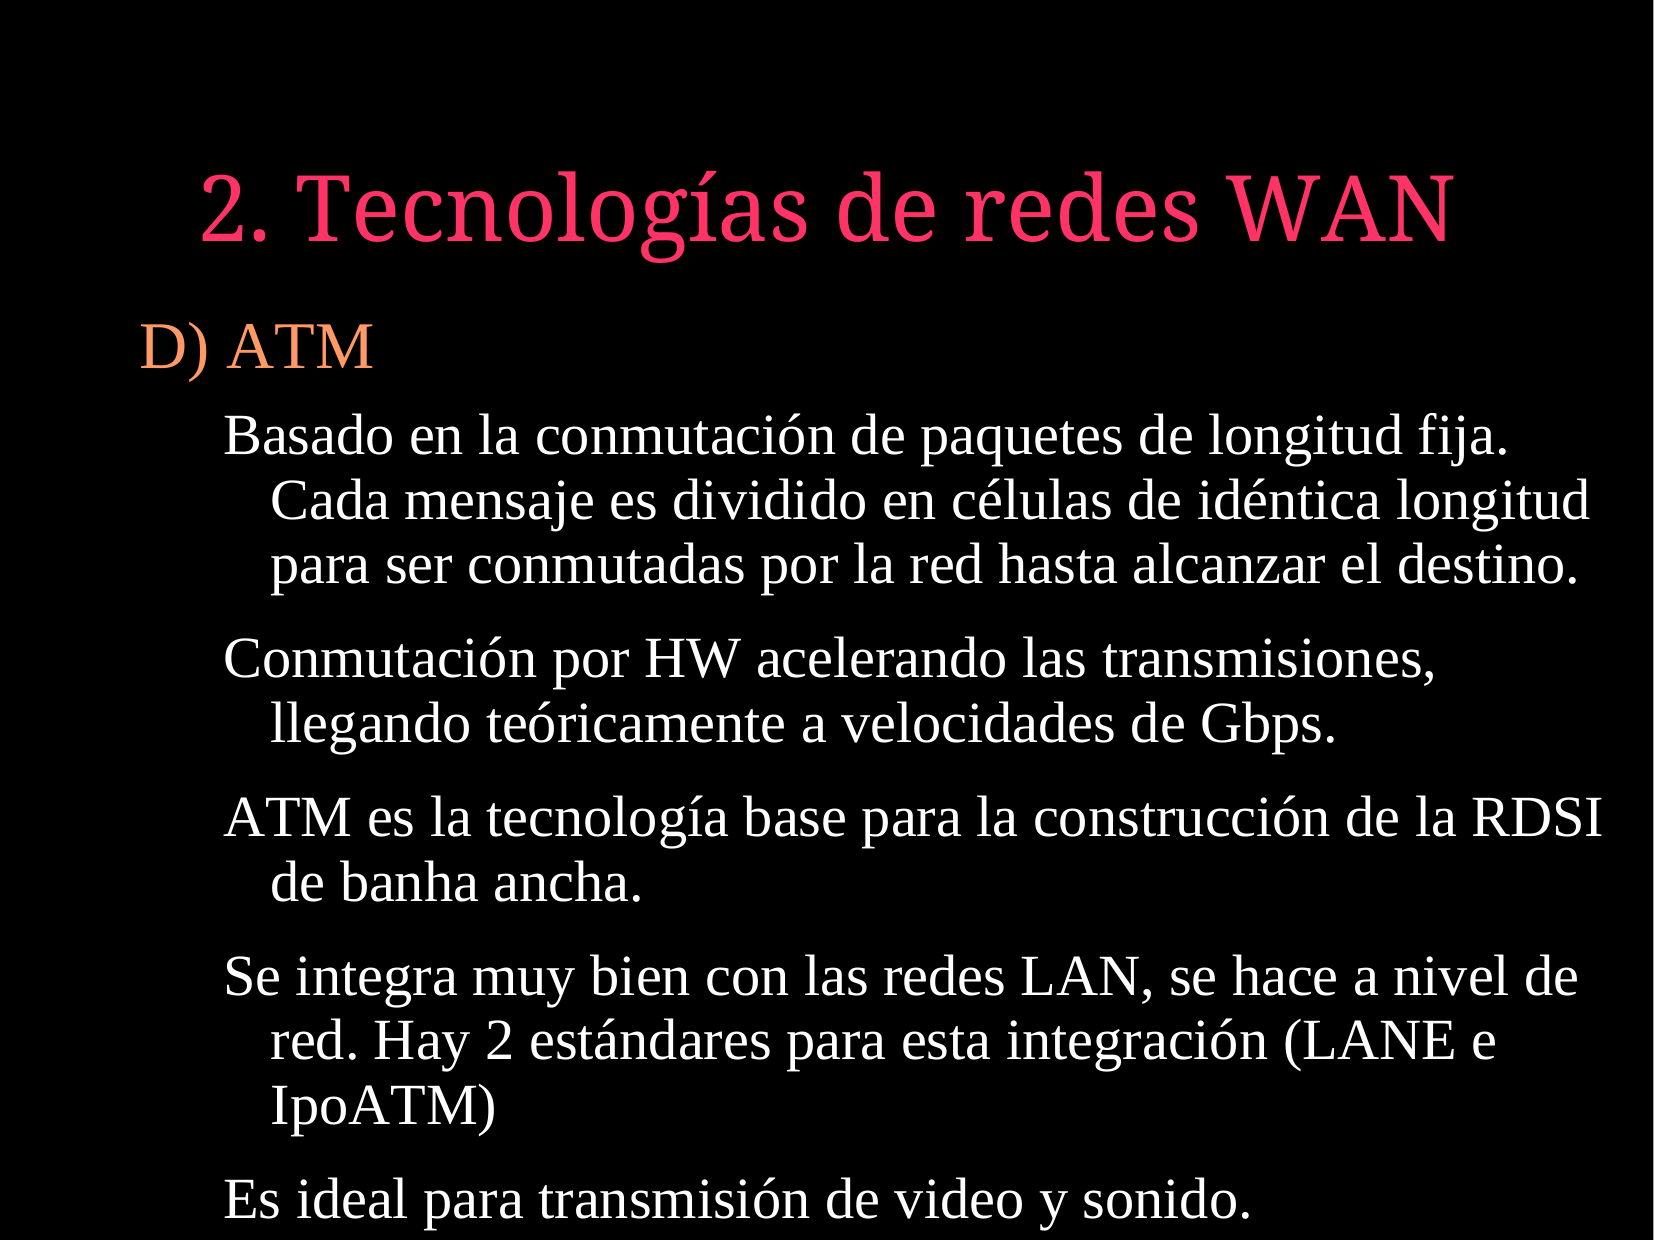

# 2. Tecnologías de redes WAN
D) ATM
Basado en la conmutación de paquetes de longitud fija. Cada mensaje es dividido en células de idéntica longitud para ser conmutadas por la red hasta alcanzar el destino.
Conmutación por HW acelerando las transmisiones, llegando teóricamente a velocidades de Gbps.
ATM es la tecnología base para la construcción de la RDSI de banha ancha.
Se integra muy bien con las redes LAN, se hace a nivel de red. Hay 2 estándares para esta integración (LANE e IpoATM)
Es ideal para transmisión de video y sonido.